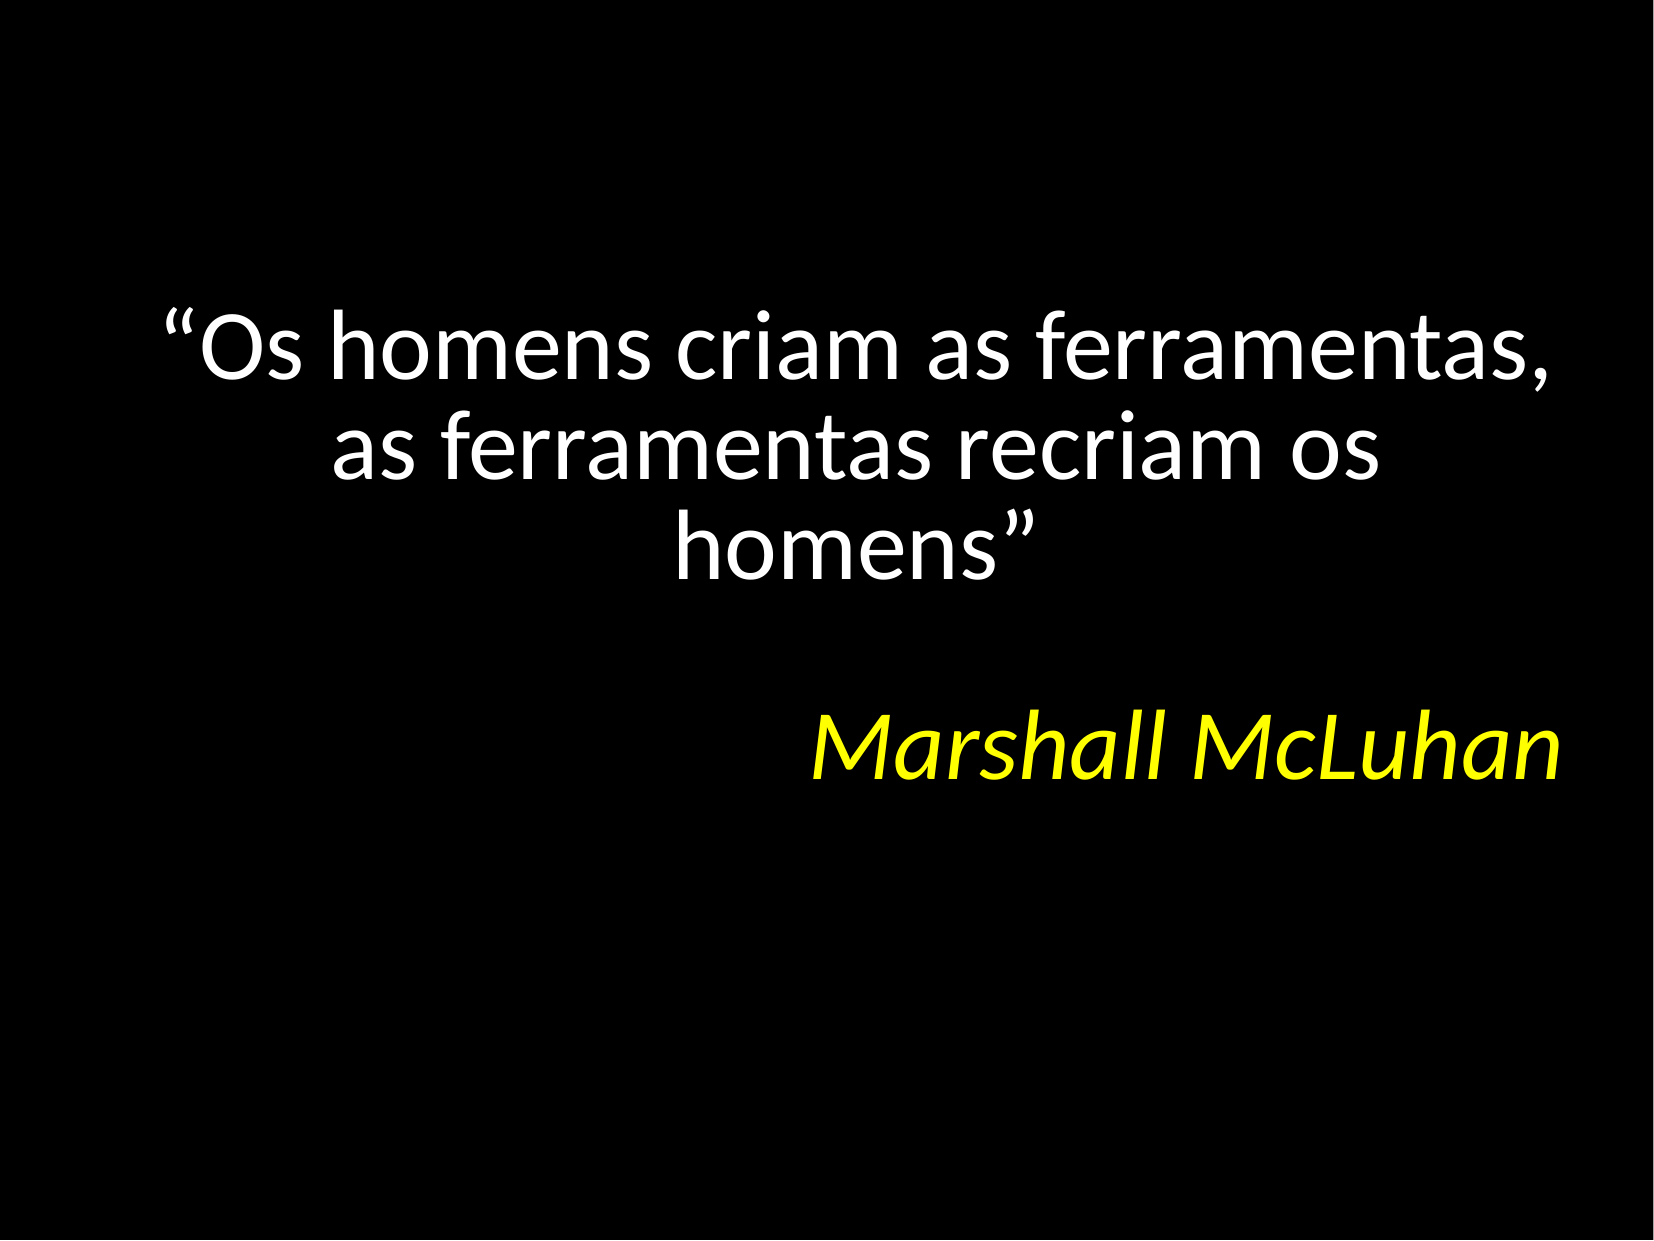

# “Os homens criam as ferramentas, as ferramentas recriam os homens”
Marshall McLuhan